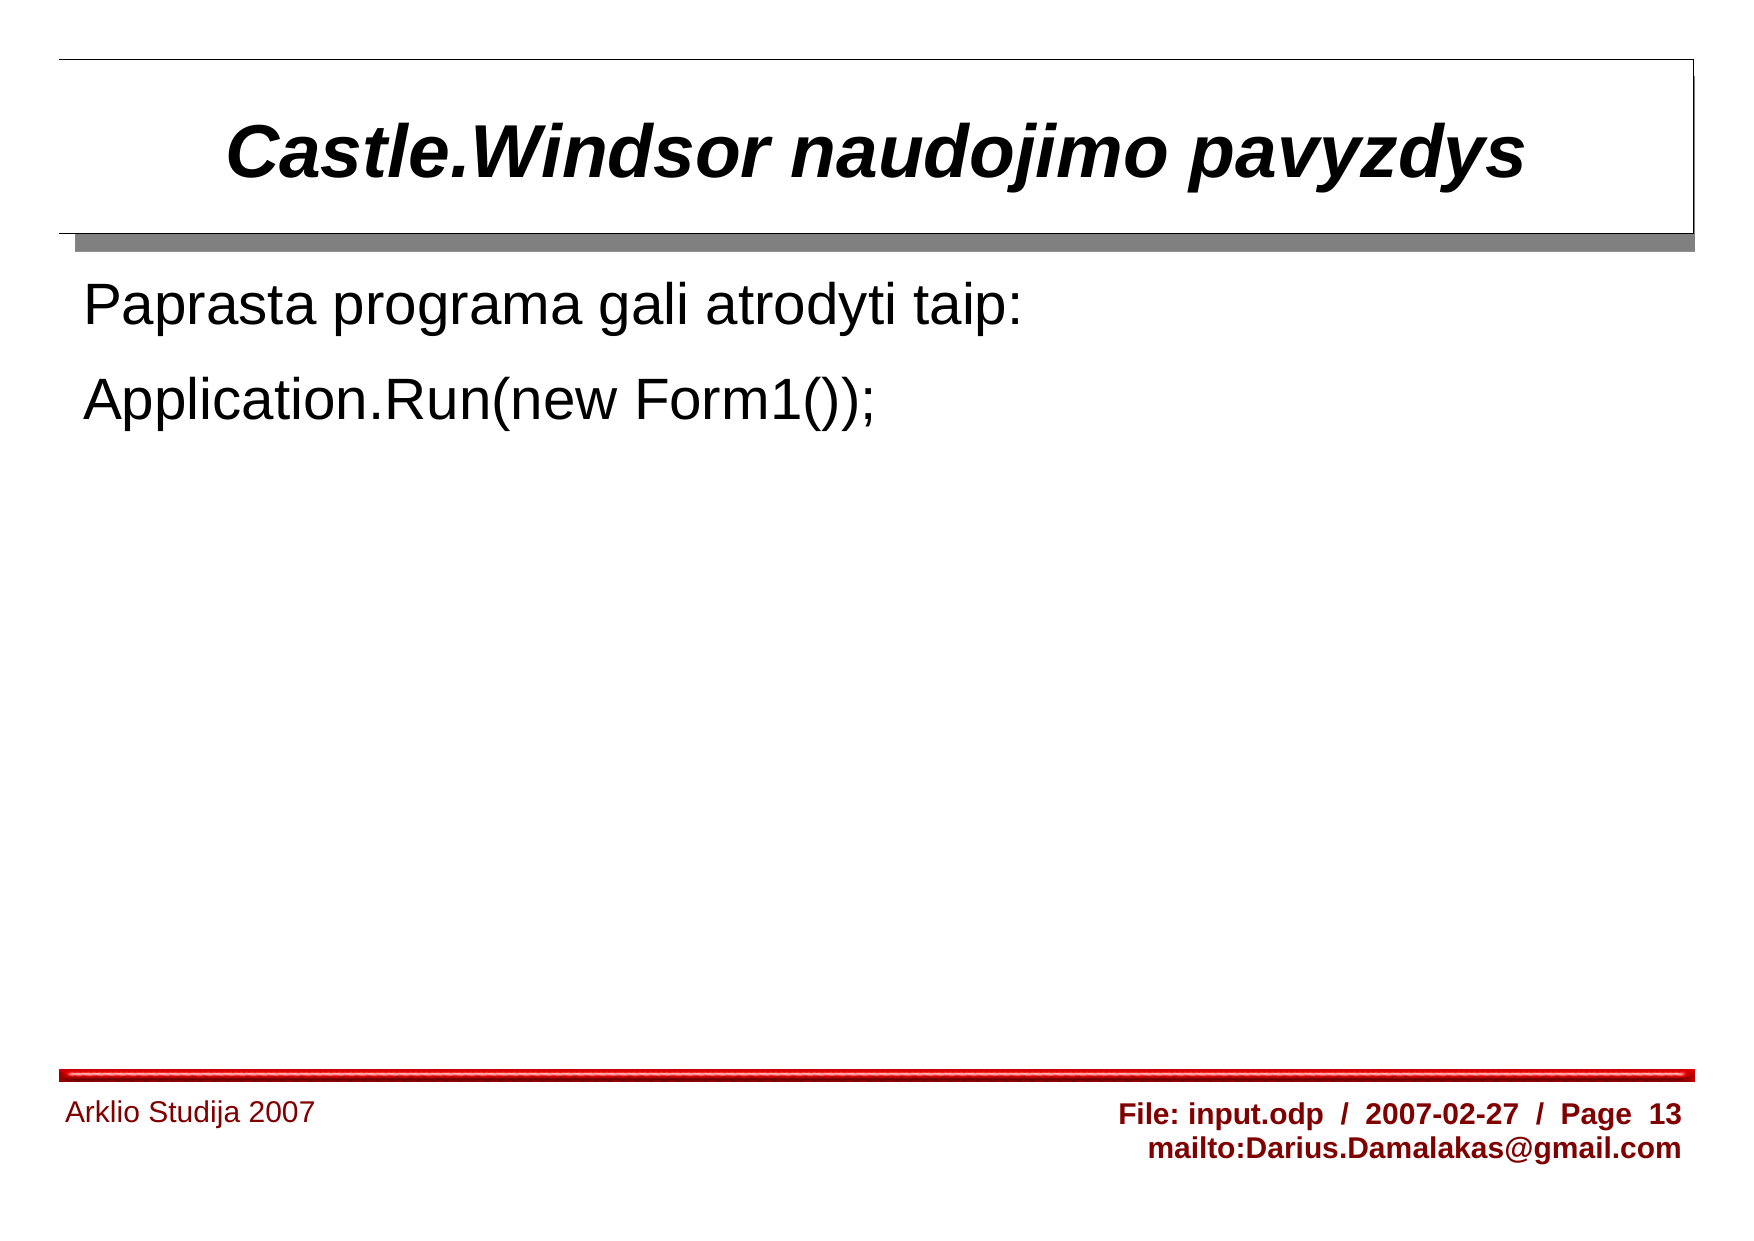

# Castle.Windsor naudojimo pavyzdys
Paprasta programa gali atrodyti taip:
Application.Run(new Form1());